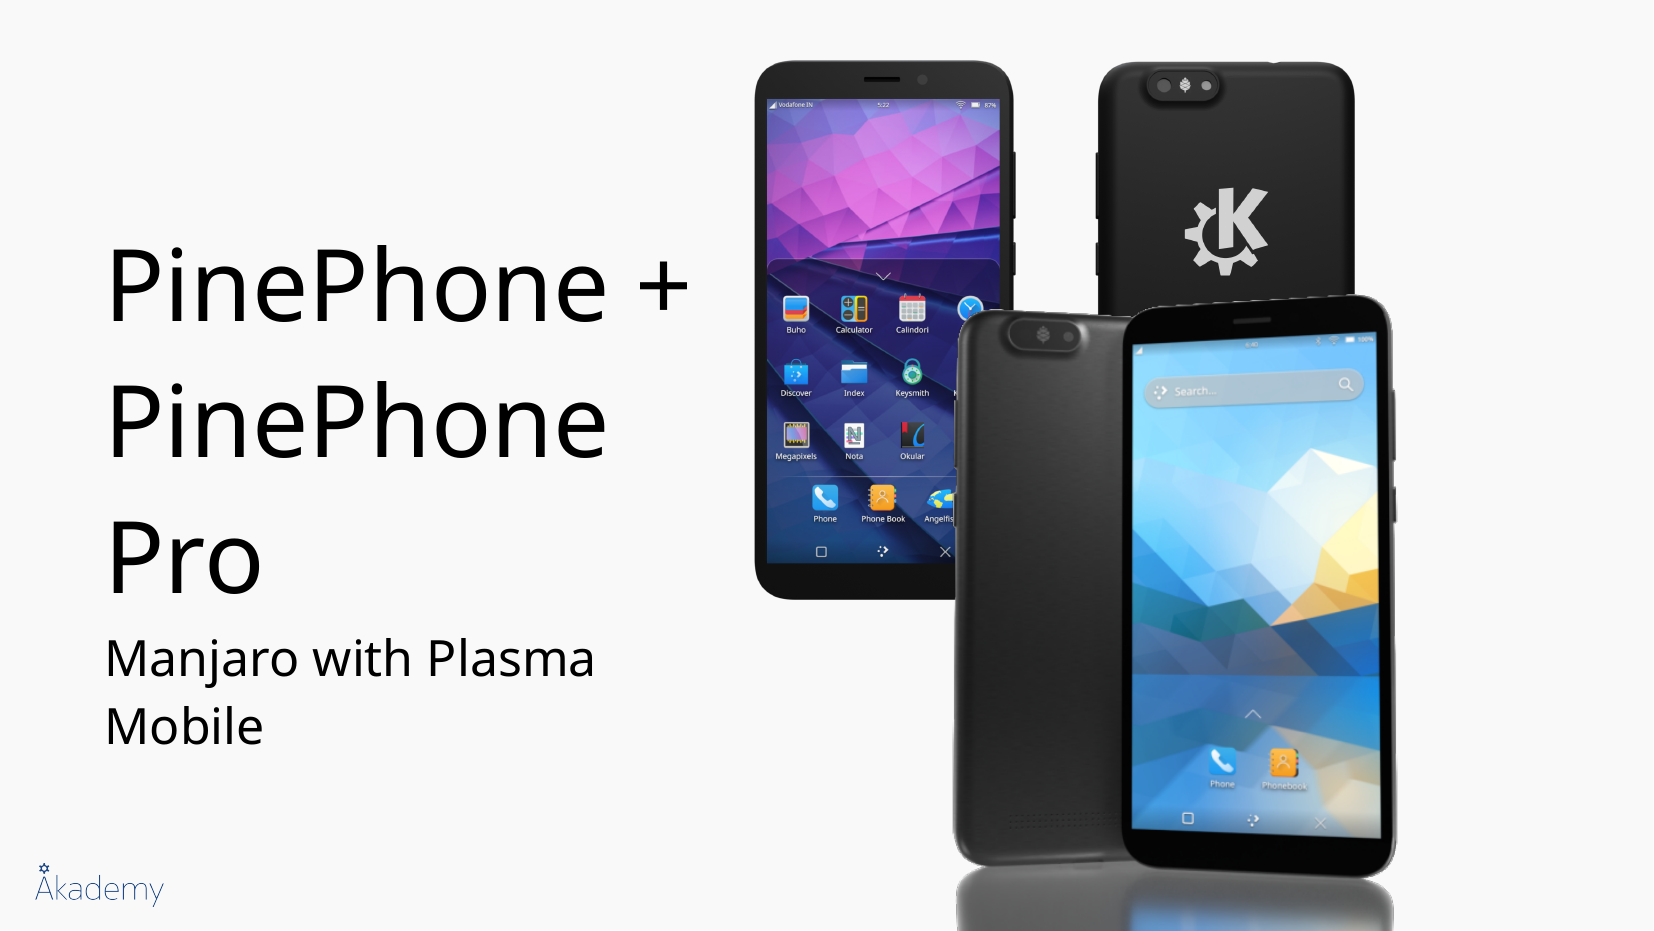

PinePhone + PinePhone Pro
Manjaro with Plasma Mobile